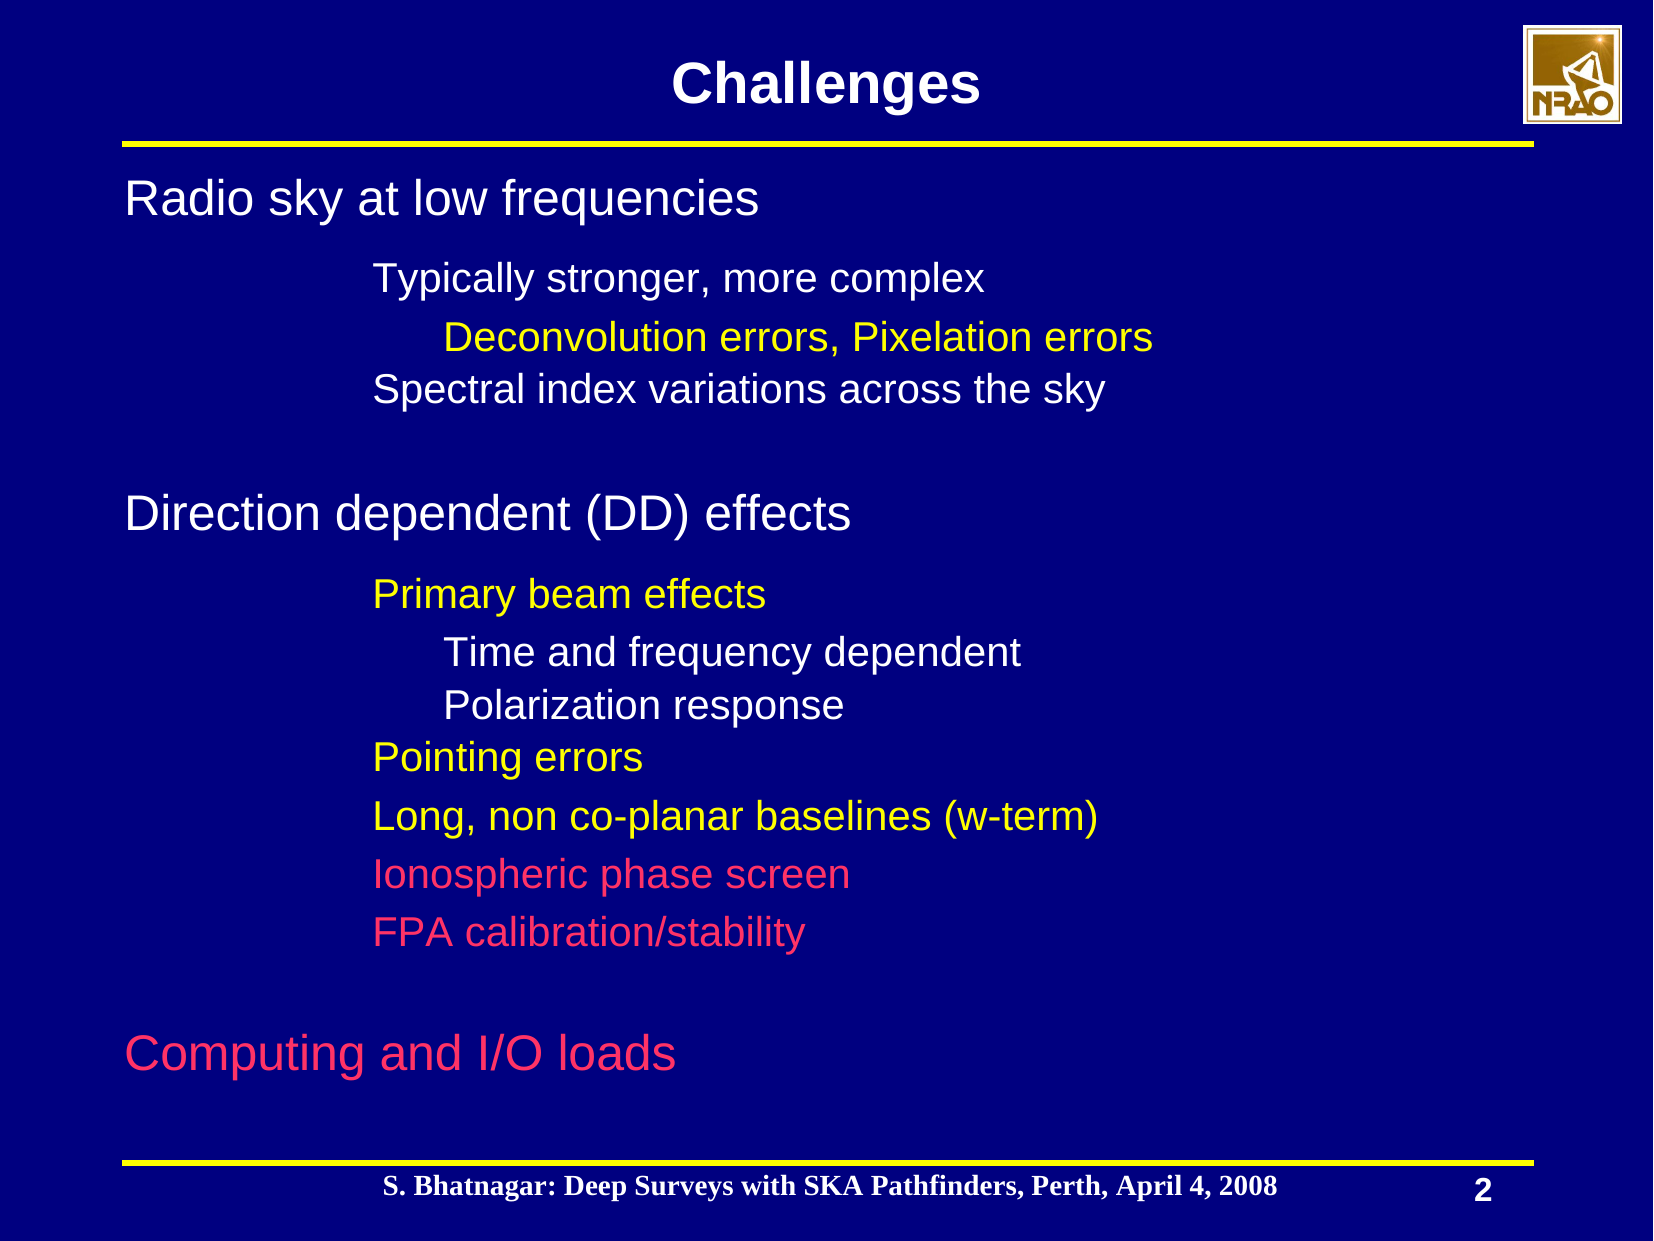

# Challenges
Radio sky at low frequencies
Typically stronger, more complex
Deconvolution errors, Pixelation errors
Spectral index variations across the sky
Direction dependent (DD) effects
Primary beam effects
Time and frequency dependent
Polarization response
Pointing errors
Long, non co-planar baselines (w-term)
Ionospheric phase screen
FPA calibration/stability
Computing and I/O loads